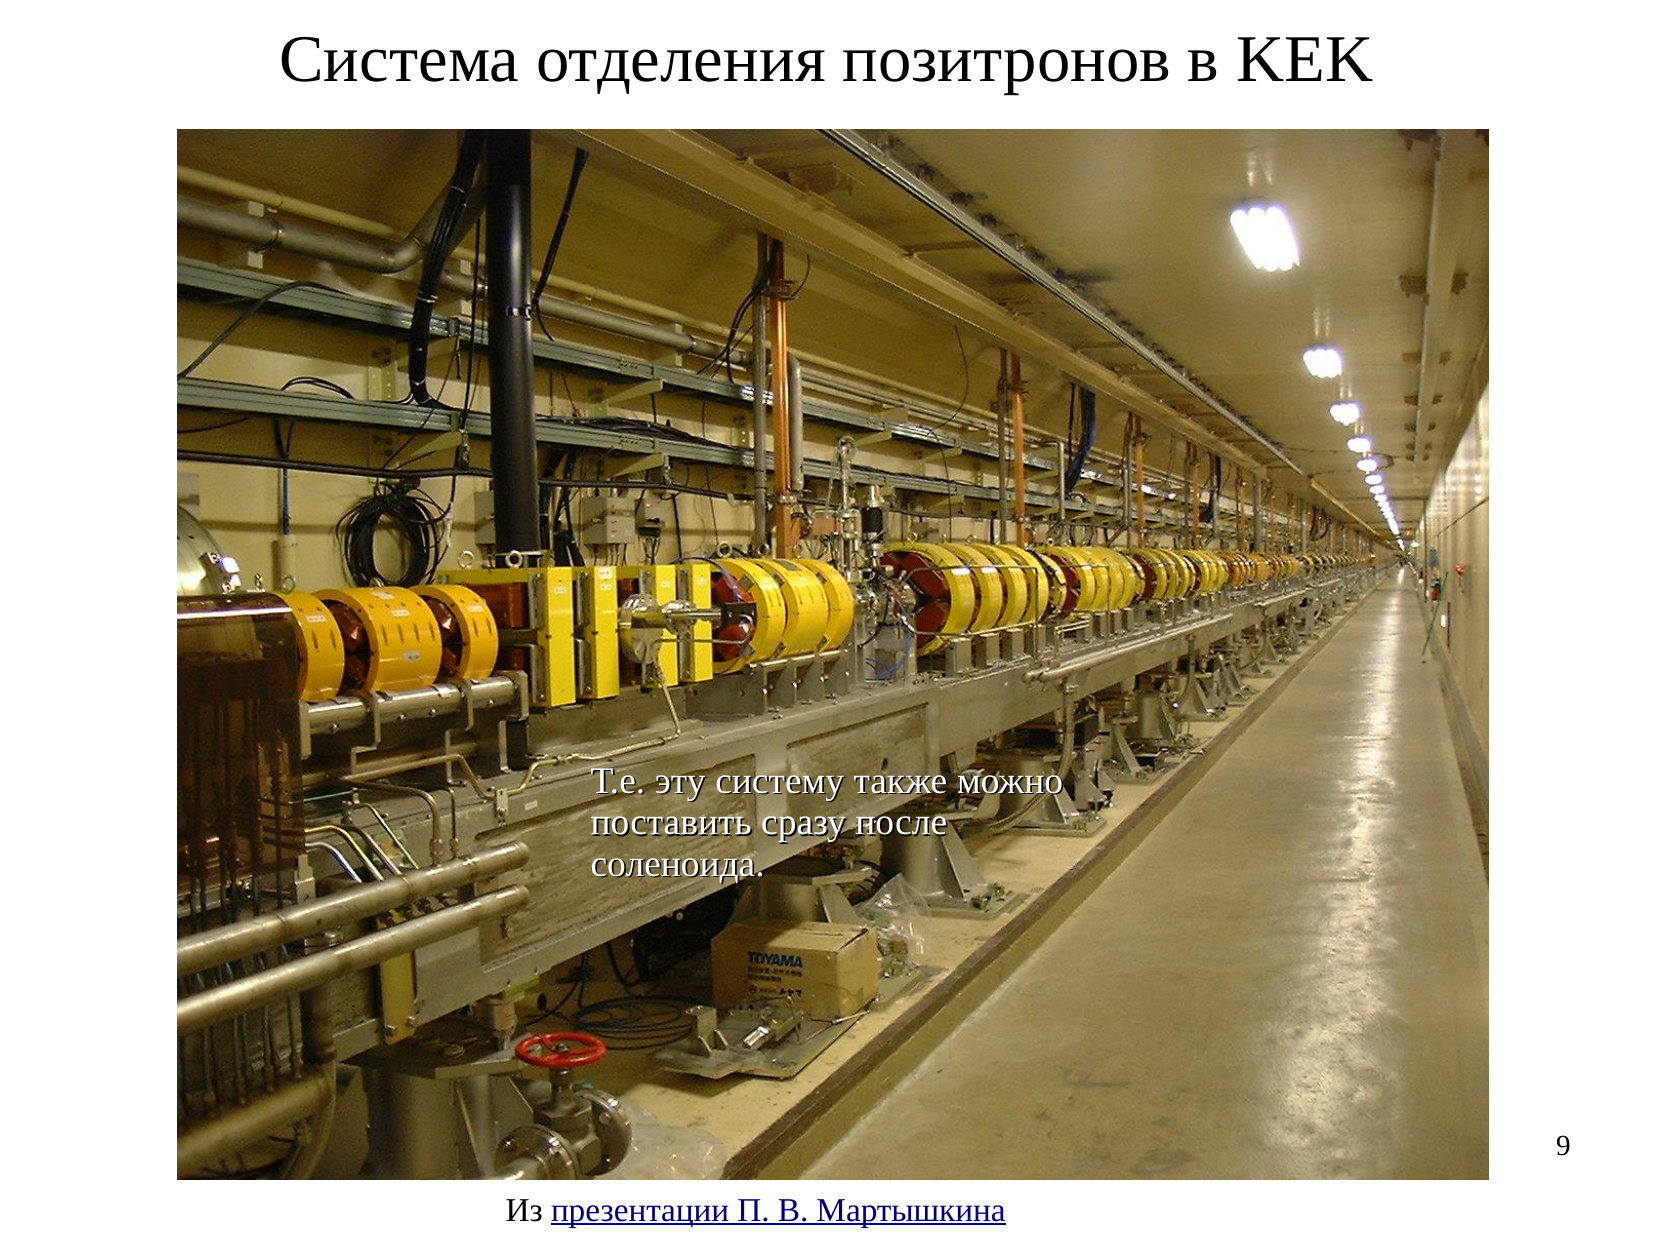

# Система отделения позитронов в KEK
Т.е. эту систему также можно поставить сразу после соленоида.
9
Из презентации П. В. Мартышкина